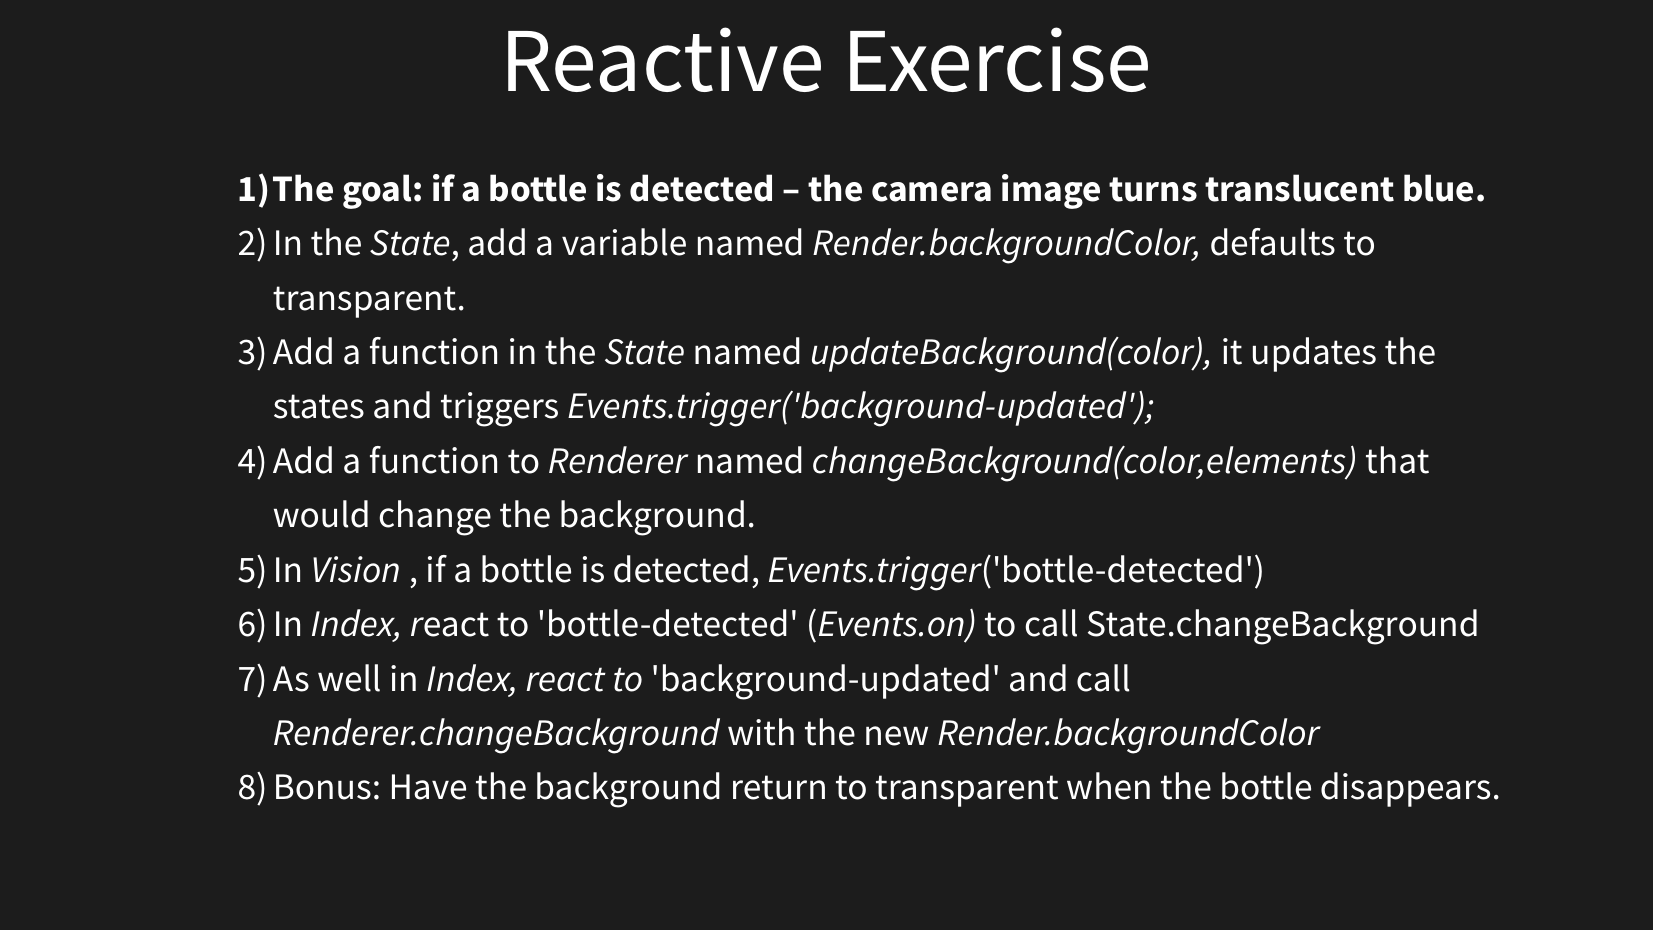

# Reactive Exercise
The goal: if a bottle is detected – the camera image turns translucent blue.
In the State, add a variable named Render.backgroundColor, defaults to transparent.
Add a function in the State named updateBackground(color), it updates the states and triggers Events.trigger('background-updated');
Add a function to Renderer named changeBackground(color,elements) that would change the background.
In Vision , if a bottle is detected, Events.trigger('bottle-detected')
In Index, react to 'bottle-detected' (Events.on) to call State.changeBackground
As well in Index, react to 'background-updated' and call Renderer.changeBackground with the new Render.backgroundColor
Bonus: Have the background return to transparent when the bottle disappears.